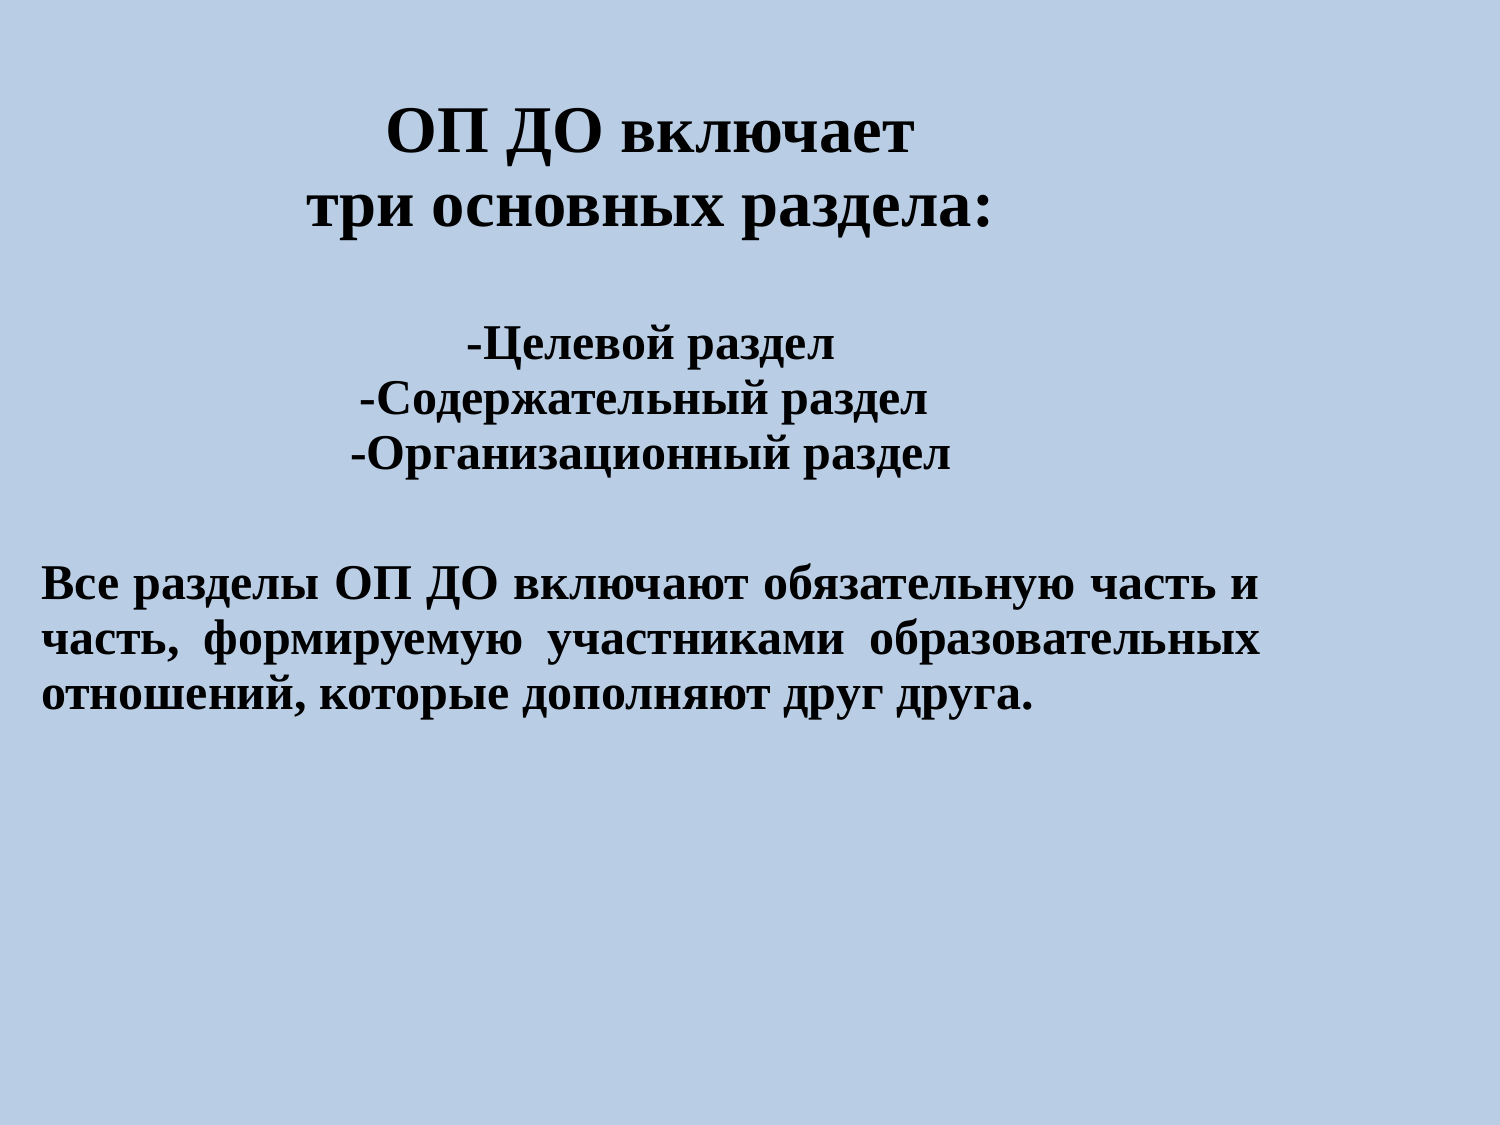

ОП ДО включает
три основных раздела:
-Целевой раздел
-Содержательный раздел
-Организационный раздел
Все разделы ОП ДО включают обязательную часть и часть, формируемую участниками образовательных отношений, которые дополняют друг друга.